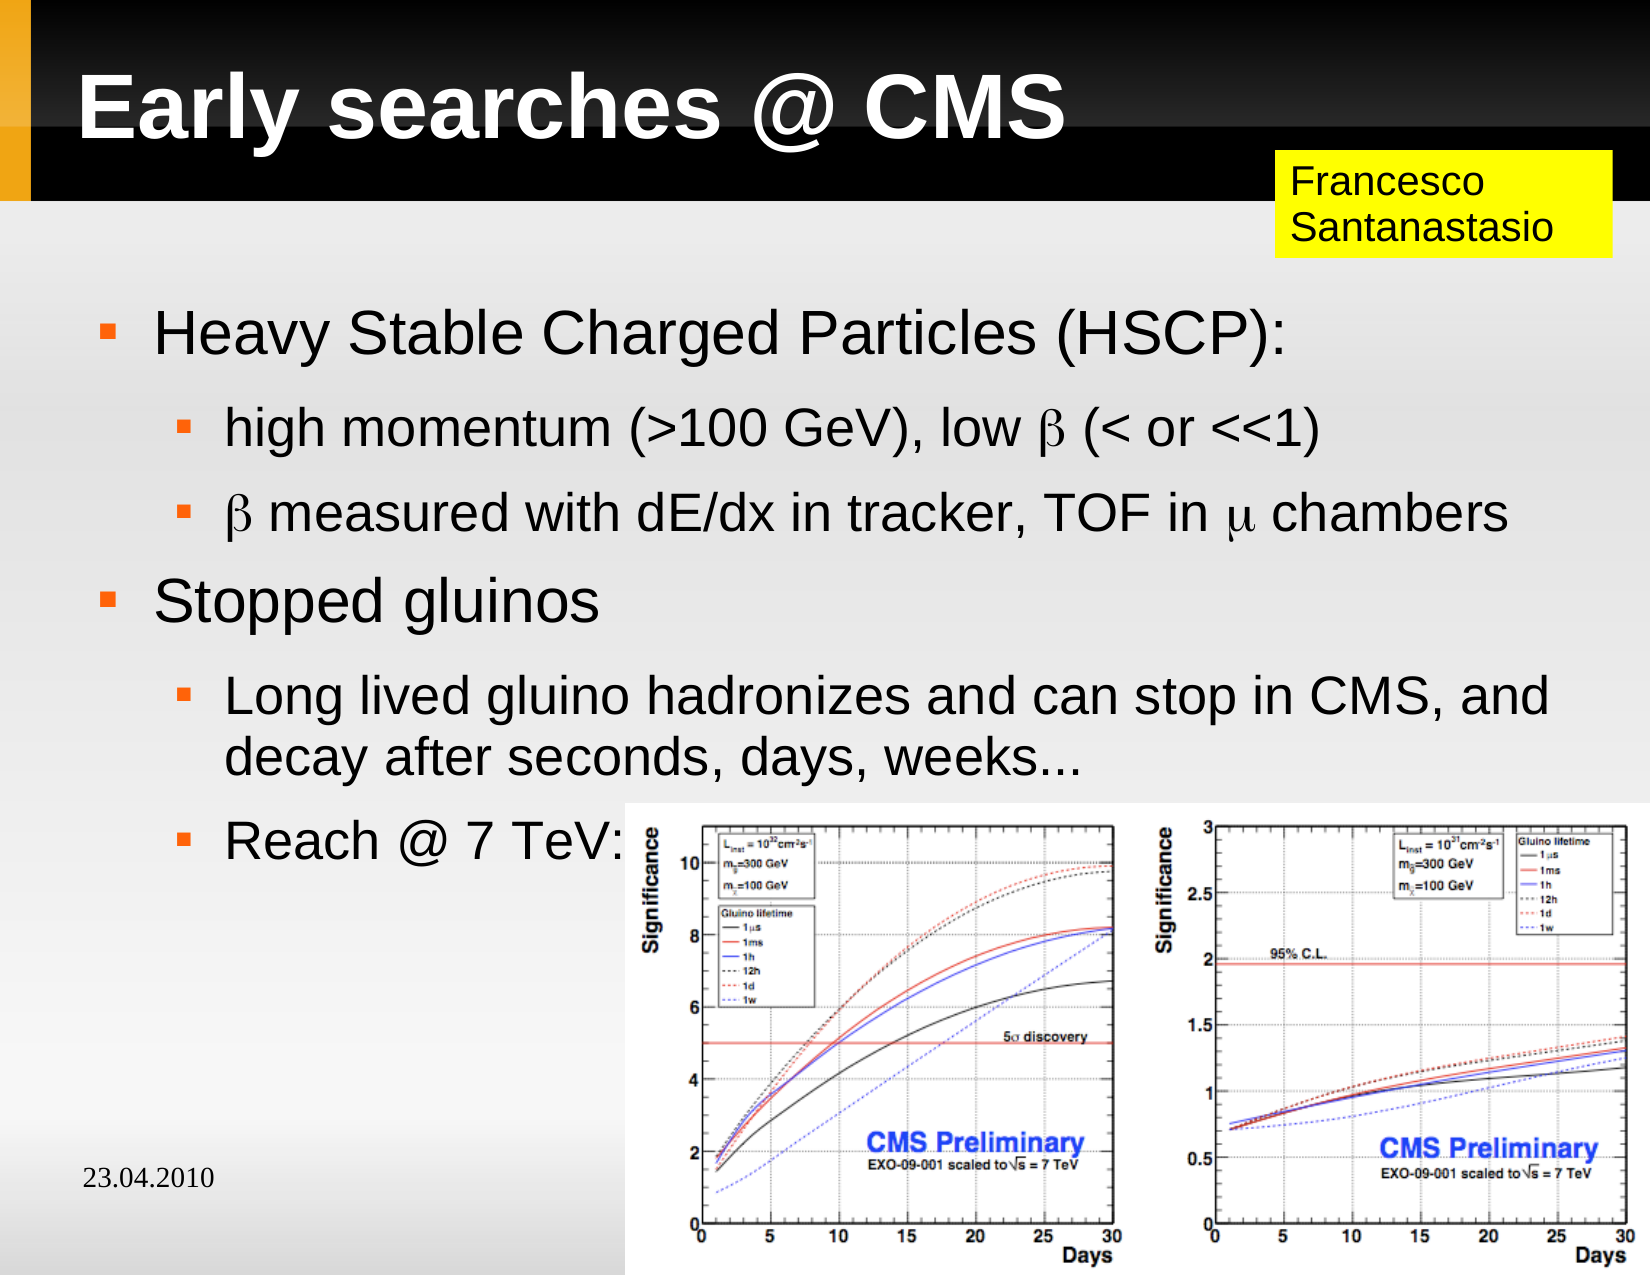

# Early searches @ CMS
Francesco Santanastasio
Heavy Stable Charged Particles (HSCP):
high momentum (>100 GeV), low b (< or <<1)
b measured with dE/dx in tracker, TOF in m chambers
Stopped gluinos
Long lived gluino hadronizes and can stop in CMS, and decay after seconds, days, weeks...
Reach @ 7 TeV:
23.04.2010
17